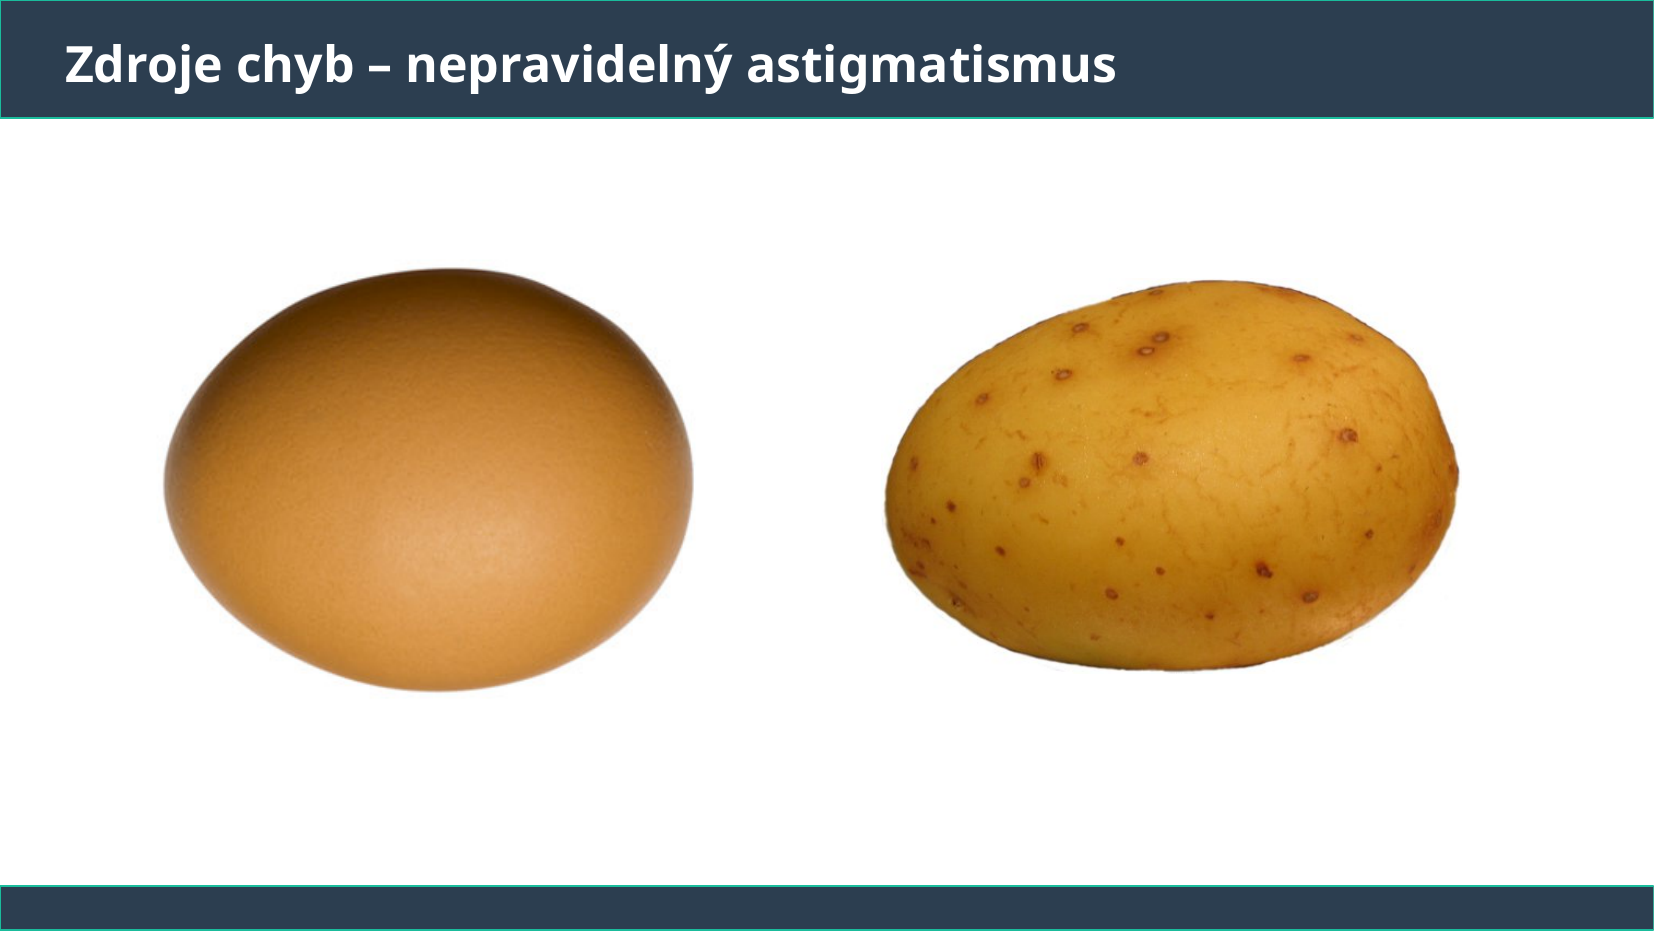

# Zdroje chyb – nepravidelný astigmatismus
17